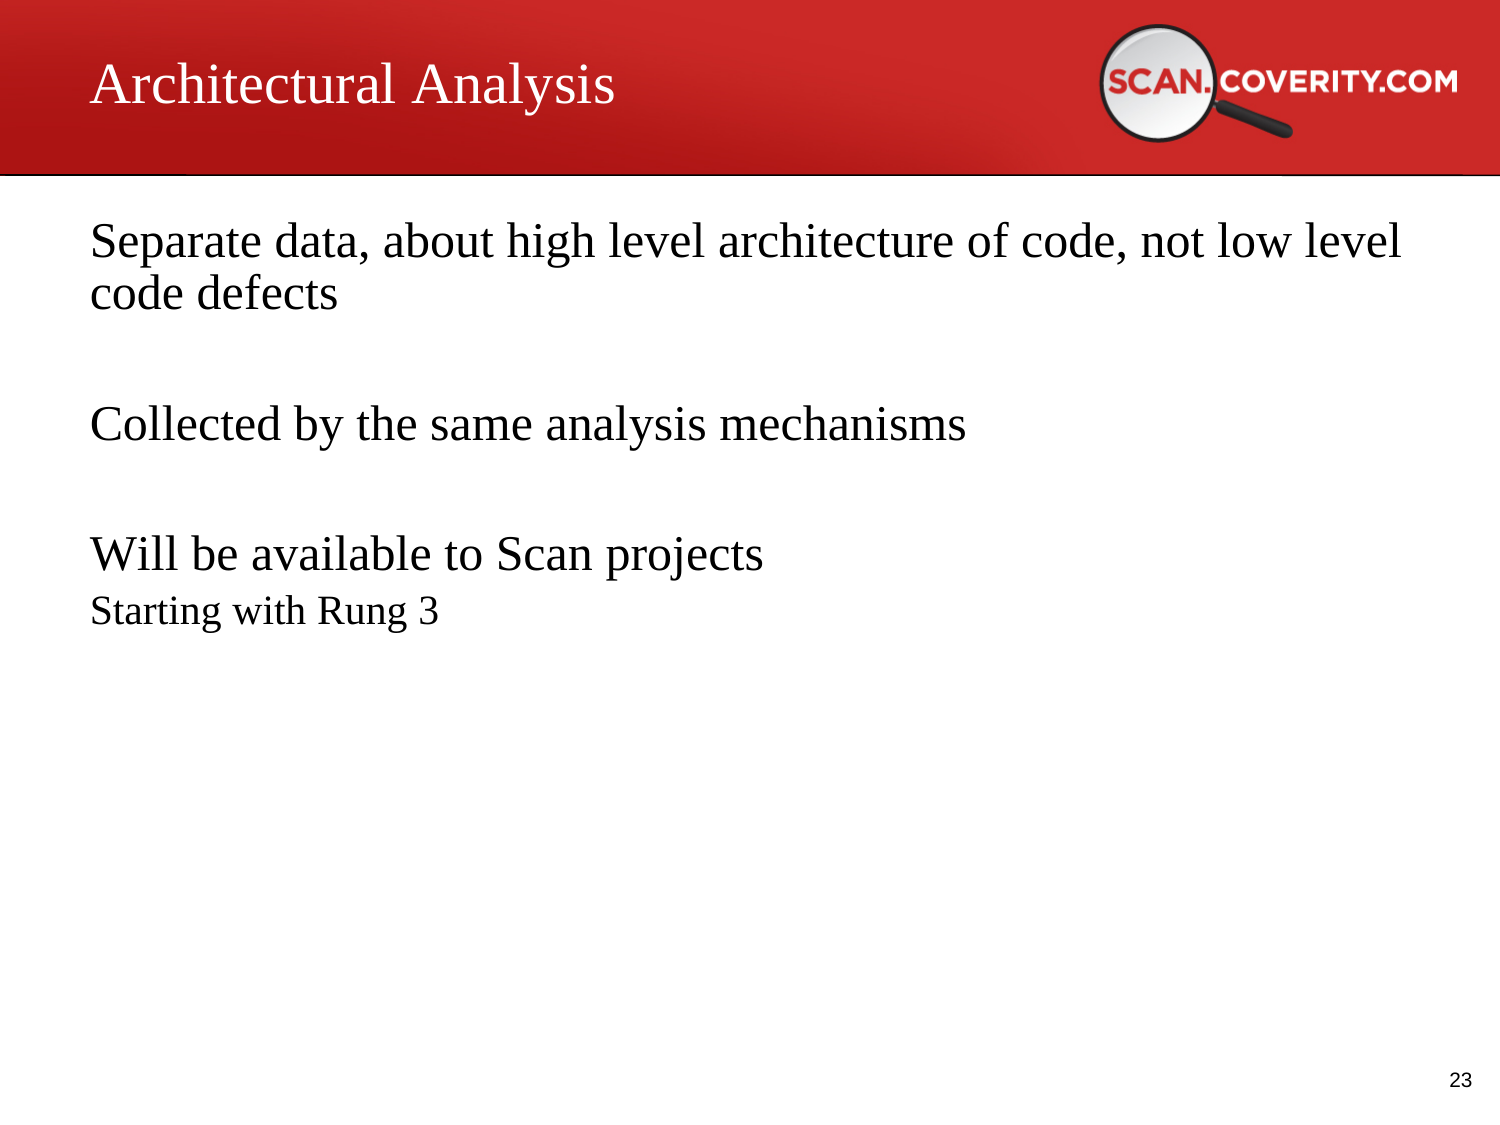

# Architectural Analysis
Separate data, about high level architecture of code, not low level code defects
Collected by the same analysis mechanisms
Will be available to Scan projects
Starting with Rung 3